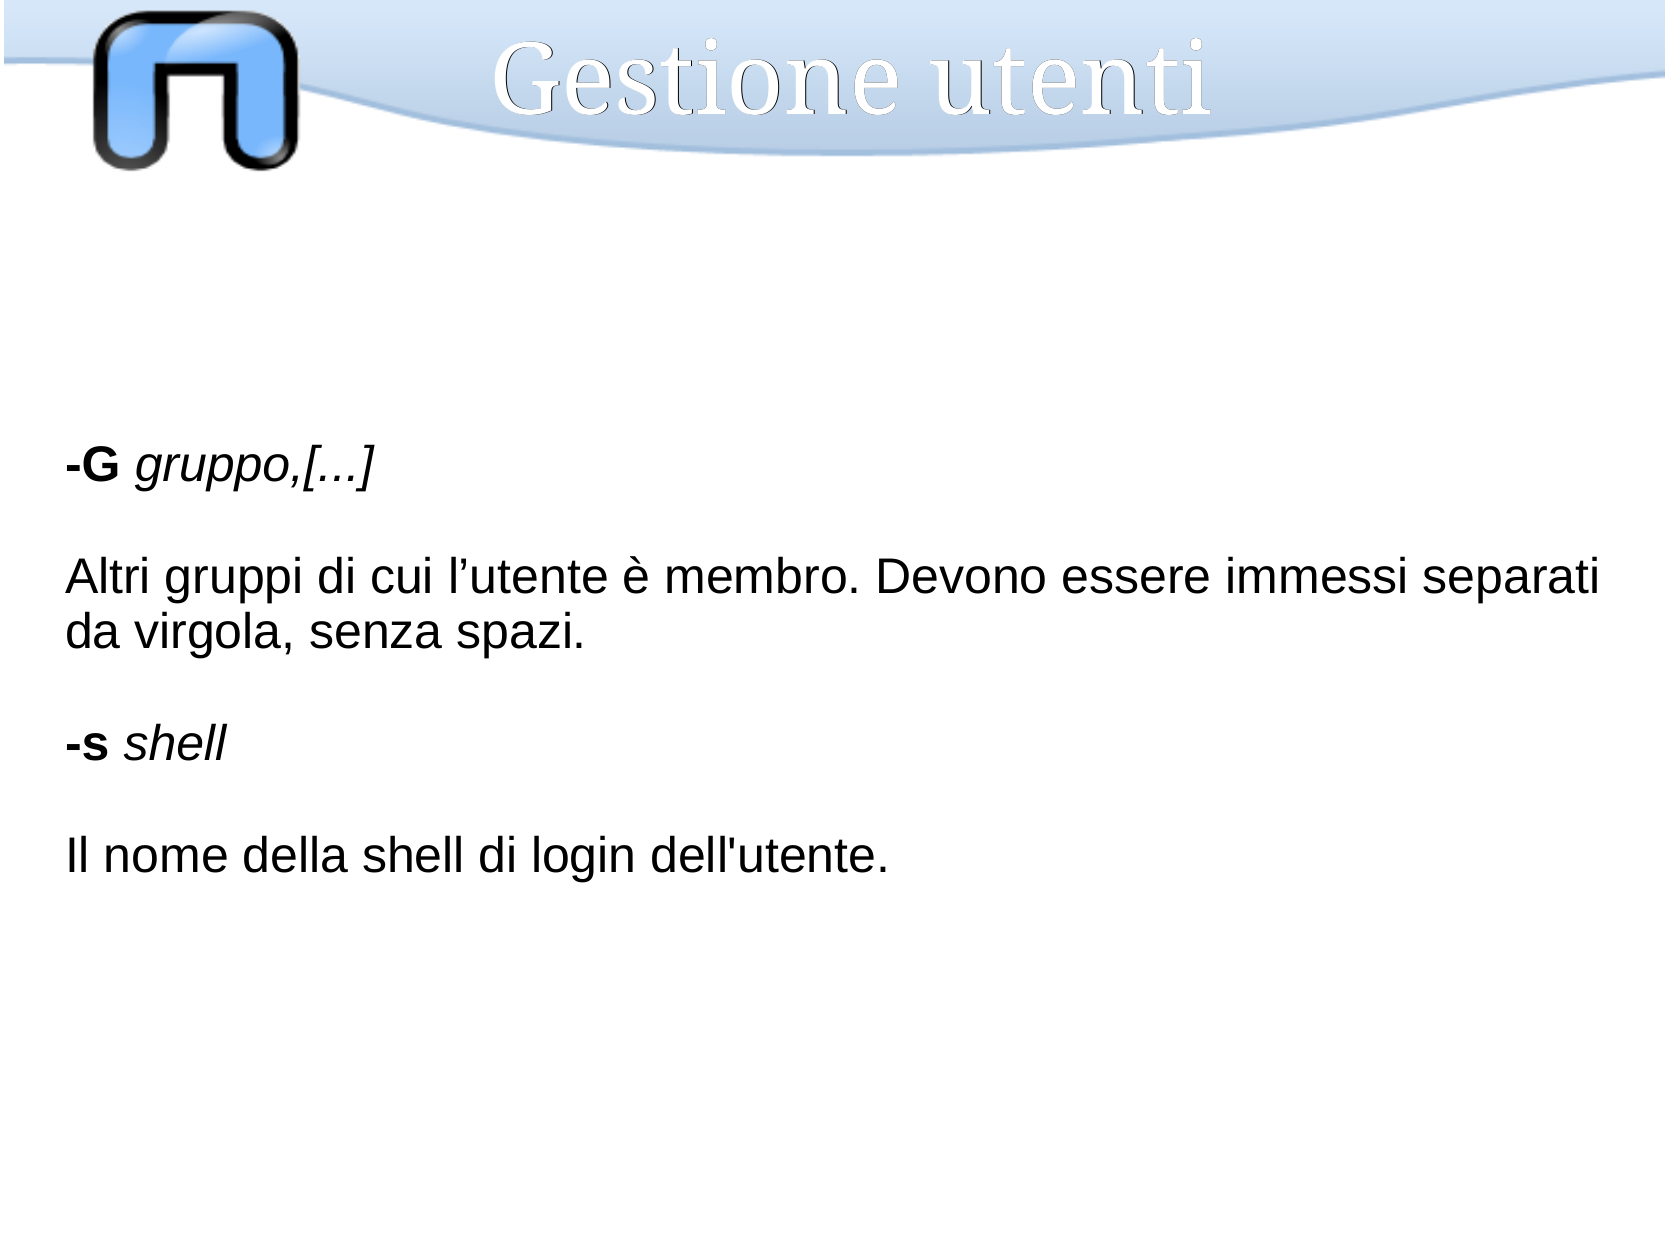

Gestione utenti
# -G gruppo,[...]
Altri gruppi di cui l’utente è membro. Devono essere immessi separati da virgola, senza spazi.
-s shell
Il nome della shell di login dell'utente.